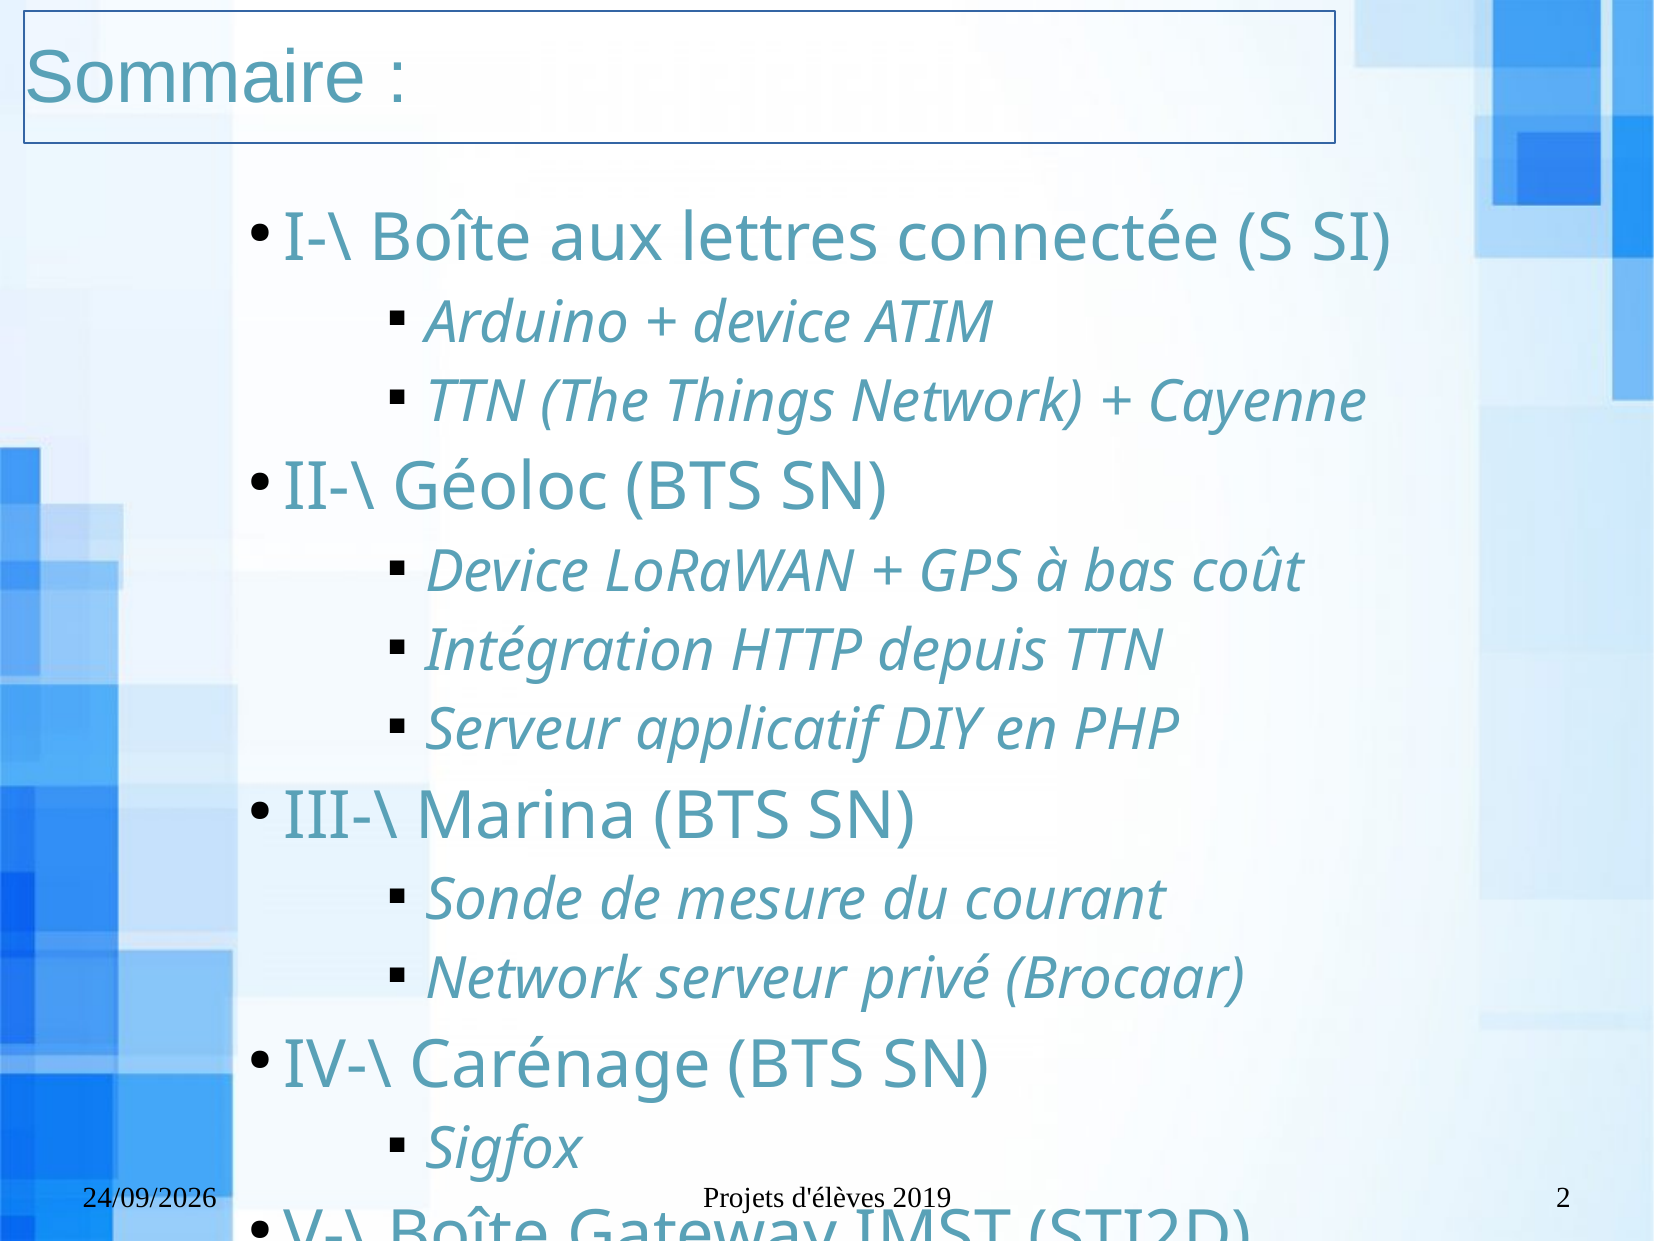

# Sommaire :
I-\ Boîte aux lettres connectée (S SI)
Arduino + device ATIM
TTN (The Things Network) + Cayenne
II-\ Géoloc (BTS SN)
Device LoRaWAN + GPS à bas coût
Intégration HTTP depuis TTN
Serveur applicatif DIY en PHP
III-\ Marina (BTS SN)
Sonde de mesure du courant
Network serveur privé (Brocaar)
IV-\ Carénage (BTS SN)
Sigfox
V-\ Boîte Gateway IMST (STI2D)
Conception & Impression 3D
Projets d'élèves 2019
2